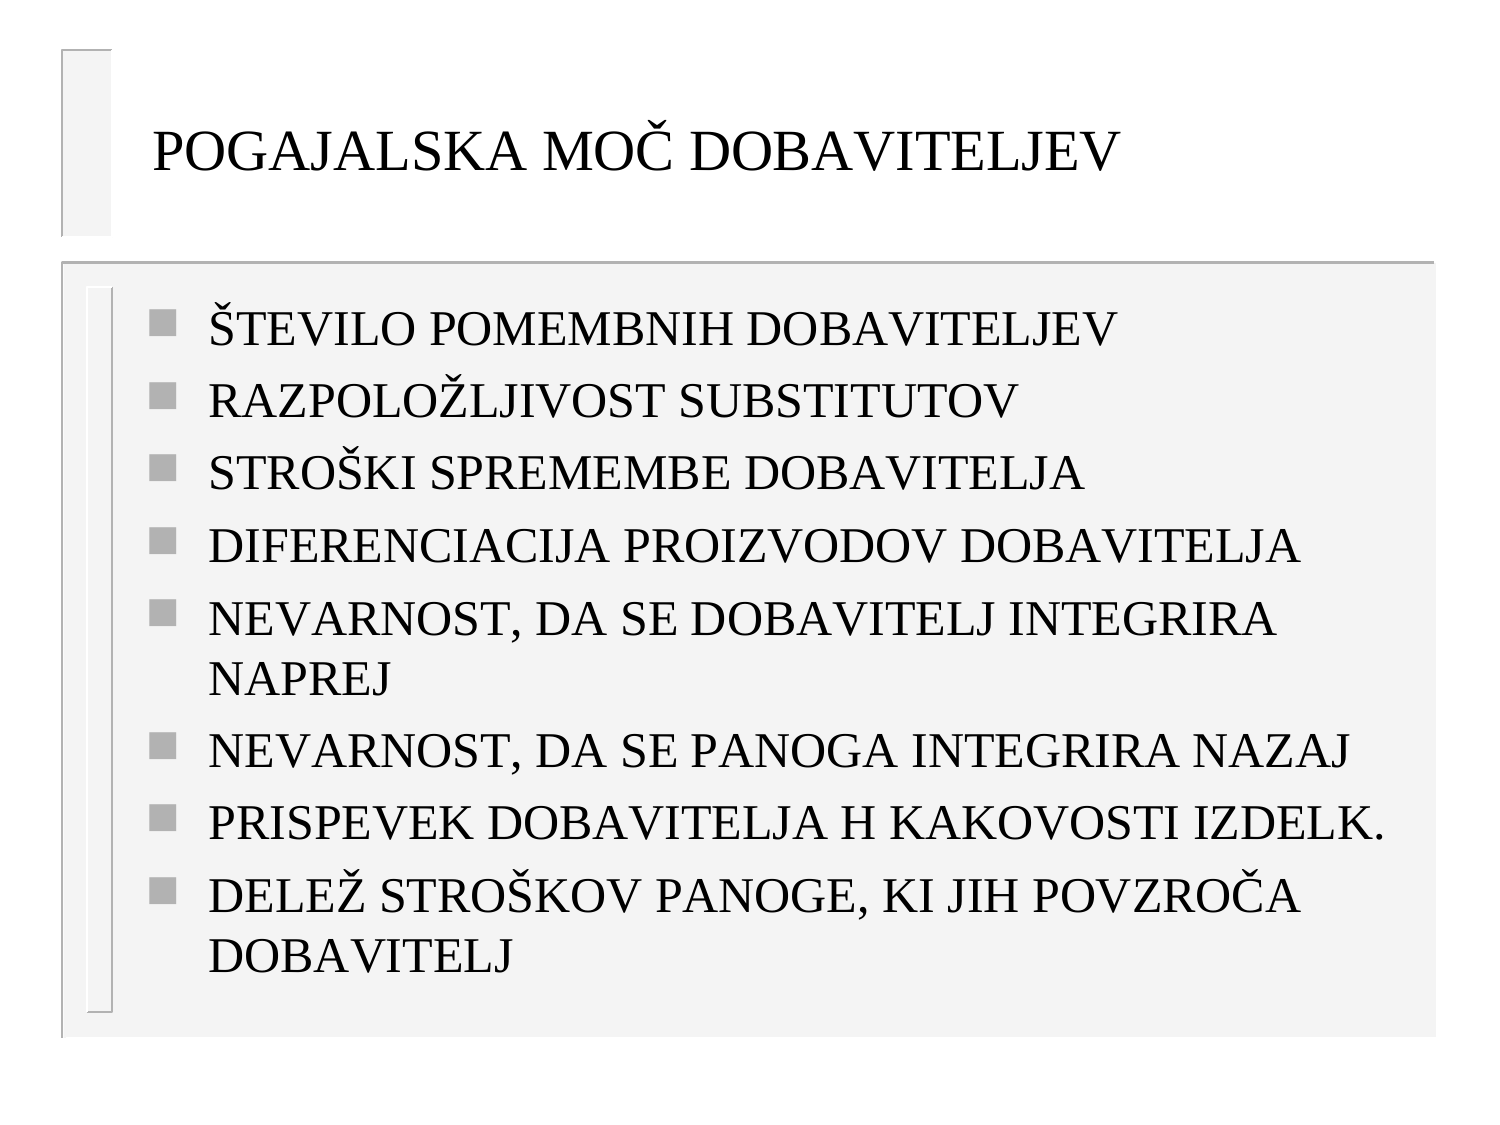

# POGAJALSKA MOČ DOBAVITELJEV
ŠTEVILO POMEMBNIH DOBAVITELJEV
RAZPOLOŽLJIVOST SUBSTITUTOV
STROŠKI SPREMEMBE DOBAVITELJA
DIFERENCIACIJA PROIZVODOV DOBAVITELJA
NEVARNOST, DA SE DOBAVITELJ INTEGRIRA NAPREJ
NEVARNOST, DA SE PANOGA INTEGRIRA NAZAJ
PRISPEVEK DOBAVITELJA H KAKOVOSTI IZDELK.
DELEŽ STROŠKOV PANOGE, KI JIH POVZROČA DOBAVITELJ